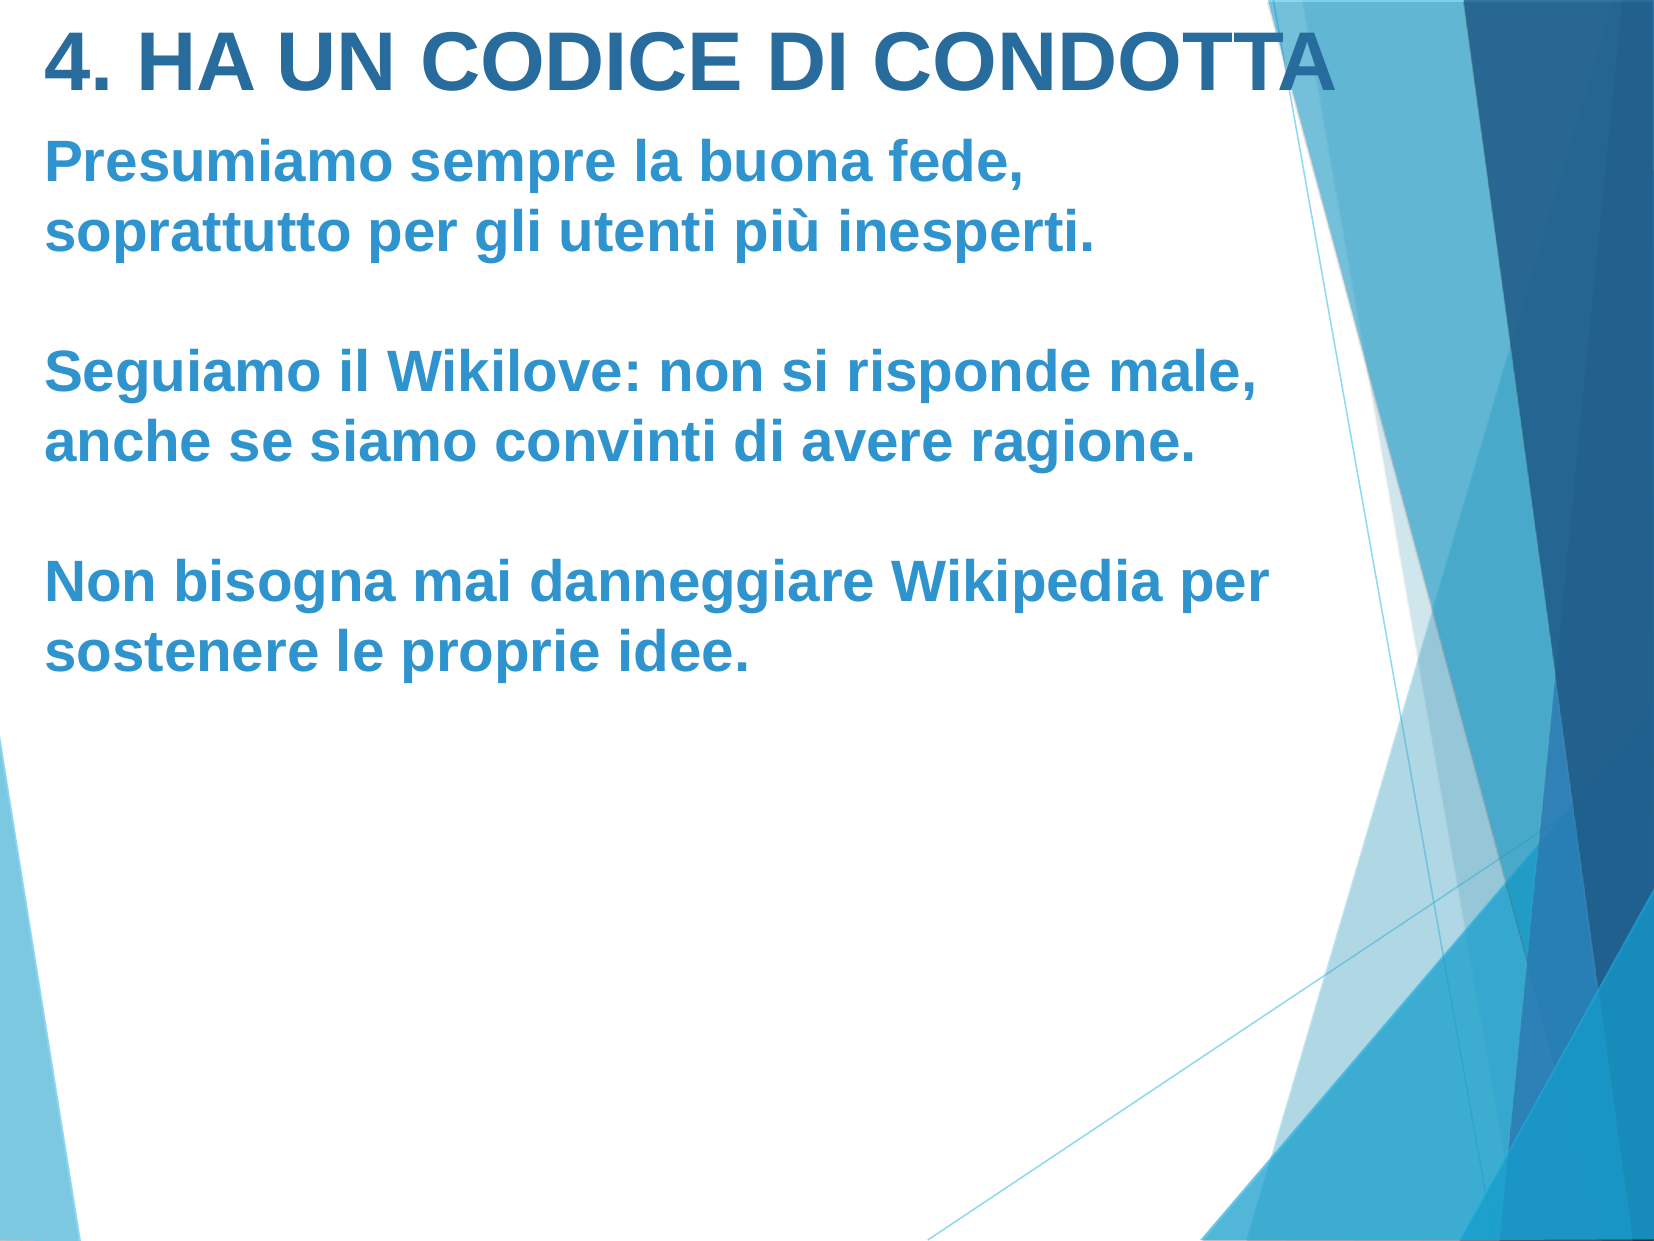

4. HA UN CODICE DI CONDOTTA
Presumiamo sempre la buona fede, soprattutto per gli utenti più inesperti.
Seguiamo il Wikilove: non si risponde male, anche se siamo convinti di avere ragione.
Non bisogna mai danneggiare Wikipedia per sostenere le proprie idee.